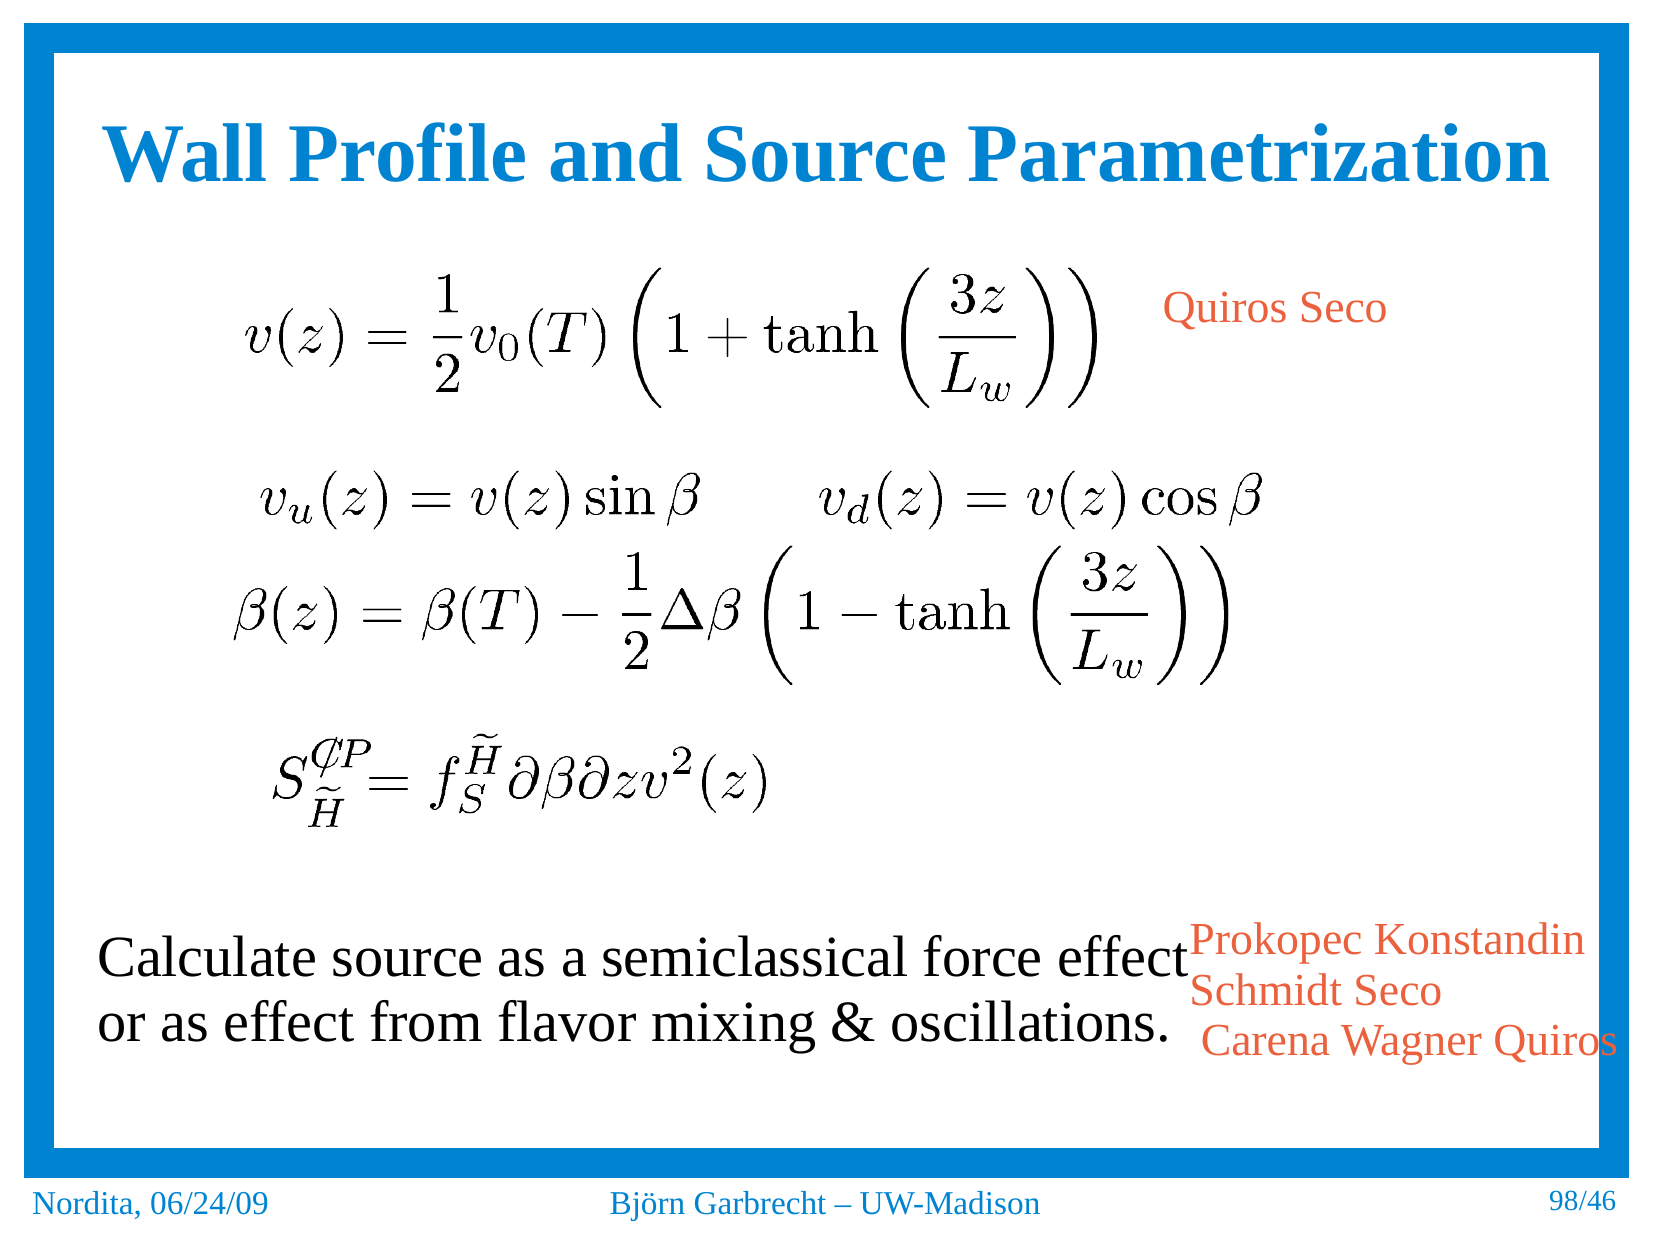

# Wall Profile and Source Parametrization
Quiros Seco
Prokopec Konstandin
Schmidt Seco
 Carena Wagner Quiros
Calculate source as a semiclassical force effect
or as effect from flavor mixing & oscillations.
Björn Garbrecht – UW-Madison
98